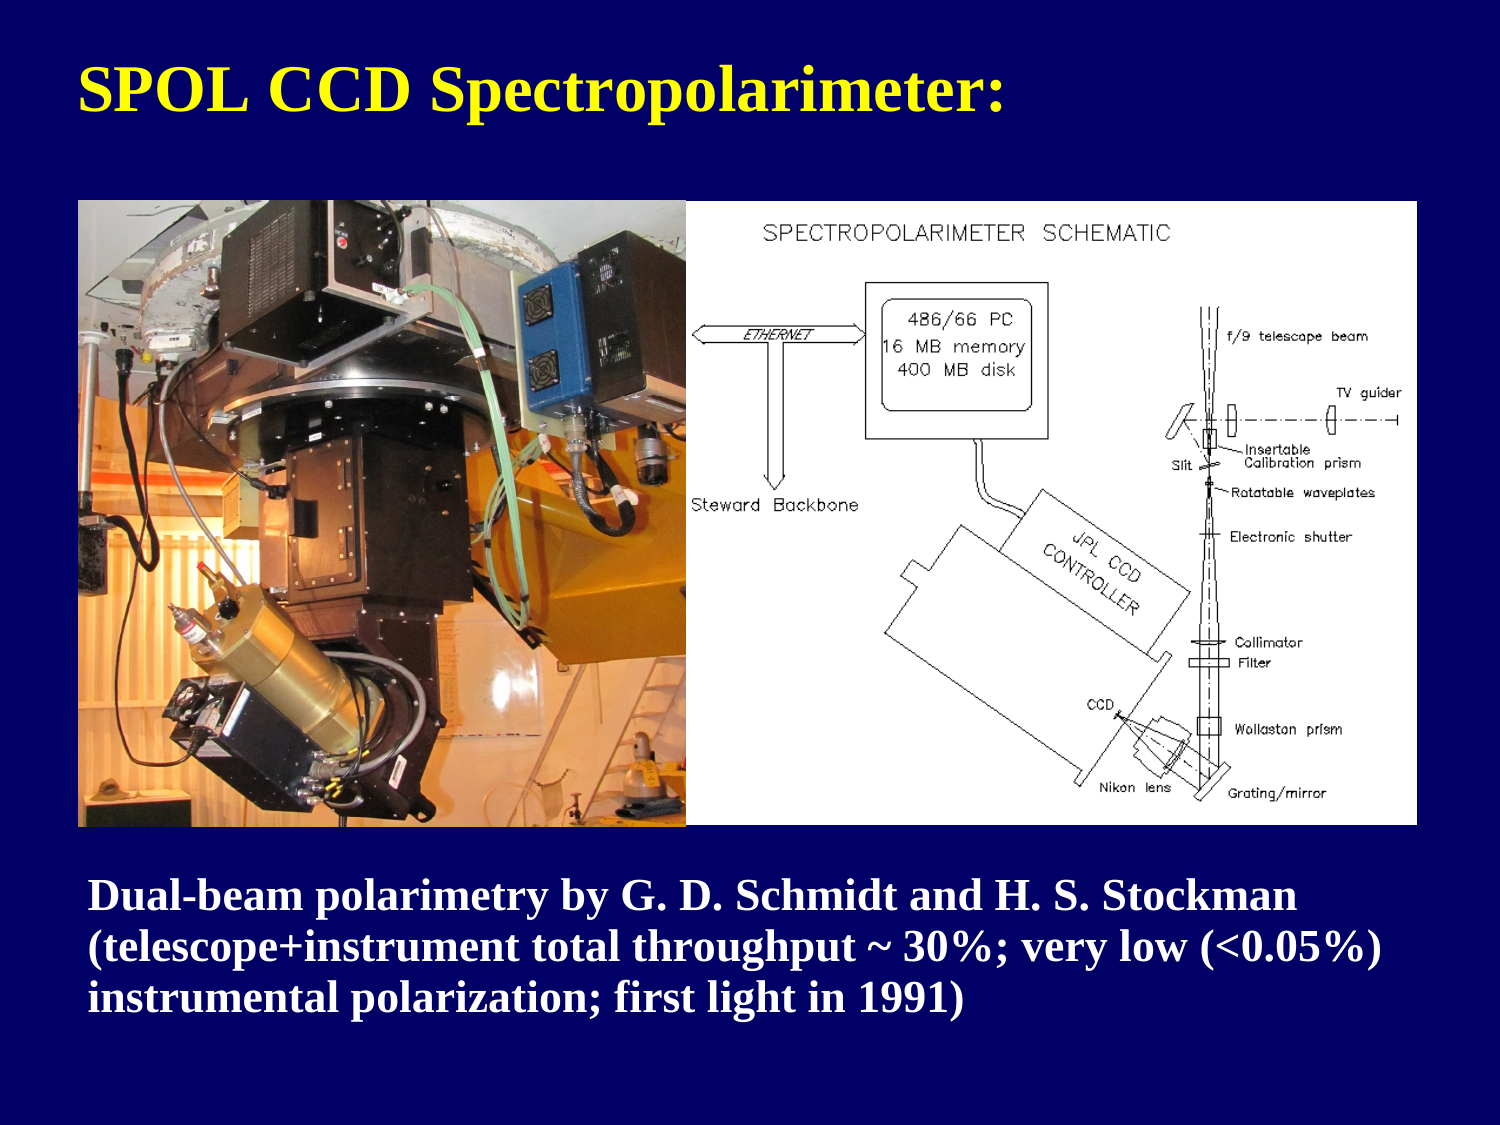

# SPOL CCD Spectropolarimeter:
Dual-beam polarimetry by G. D. Schmidt and H. S. Stockman
(telescope+instrument total throughput ~ 30%; very low (<0.05%)
instrumental polarization; first light in 1991)